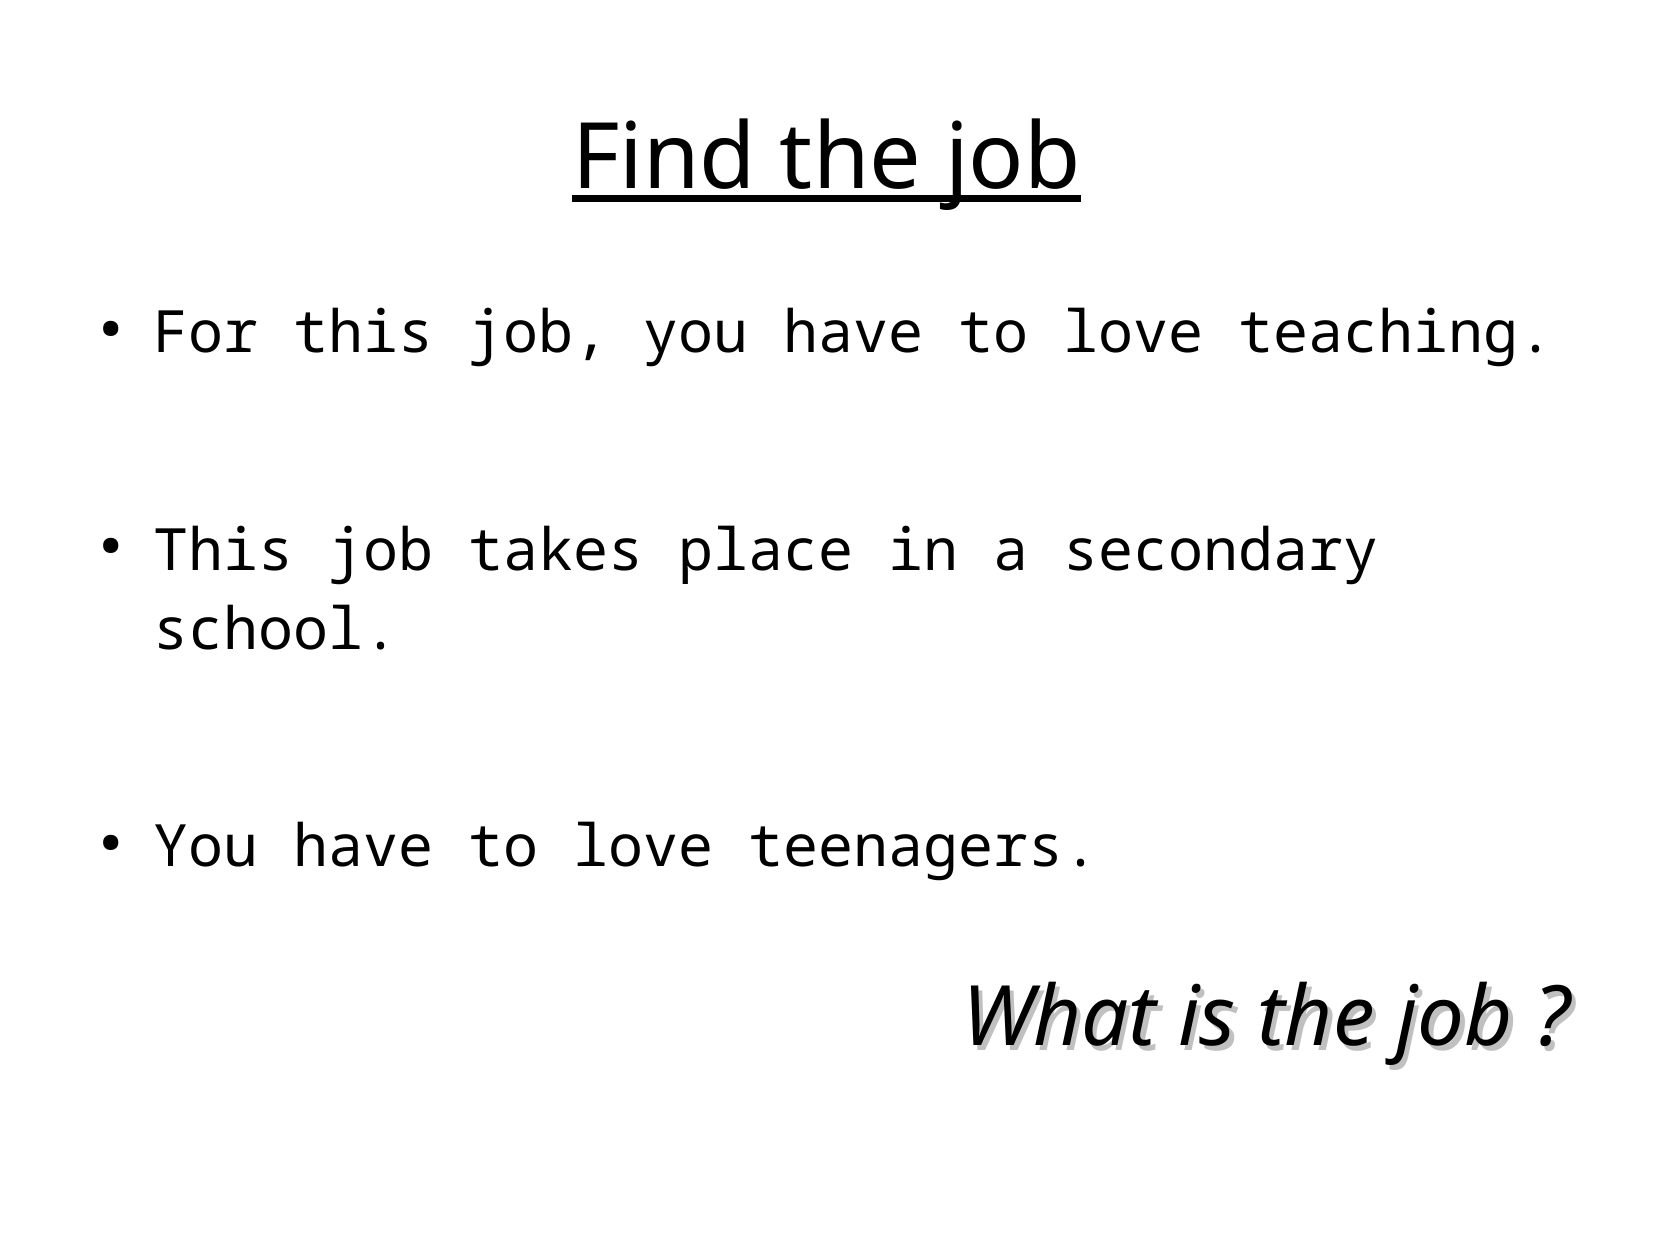

# Find the job
For this job, you have to love teaching.
This job takes place in a secondary school.
You have to love teenagers.
What is the job ?